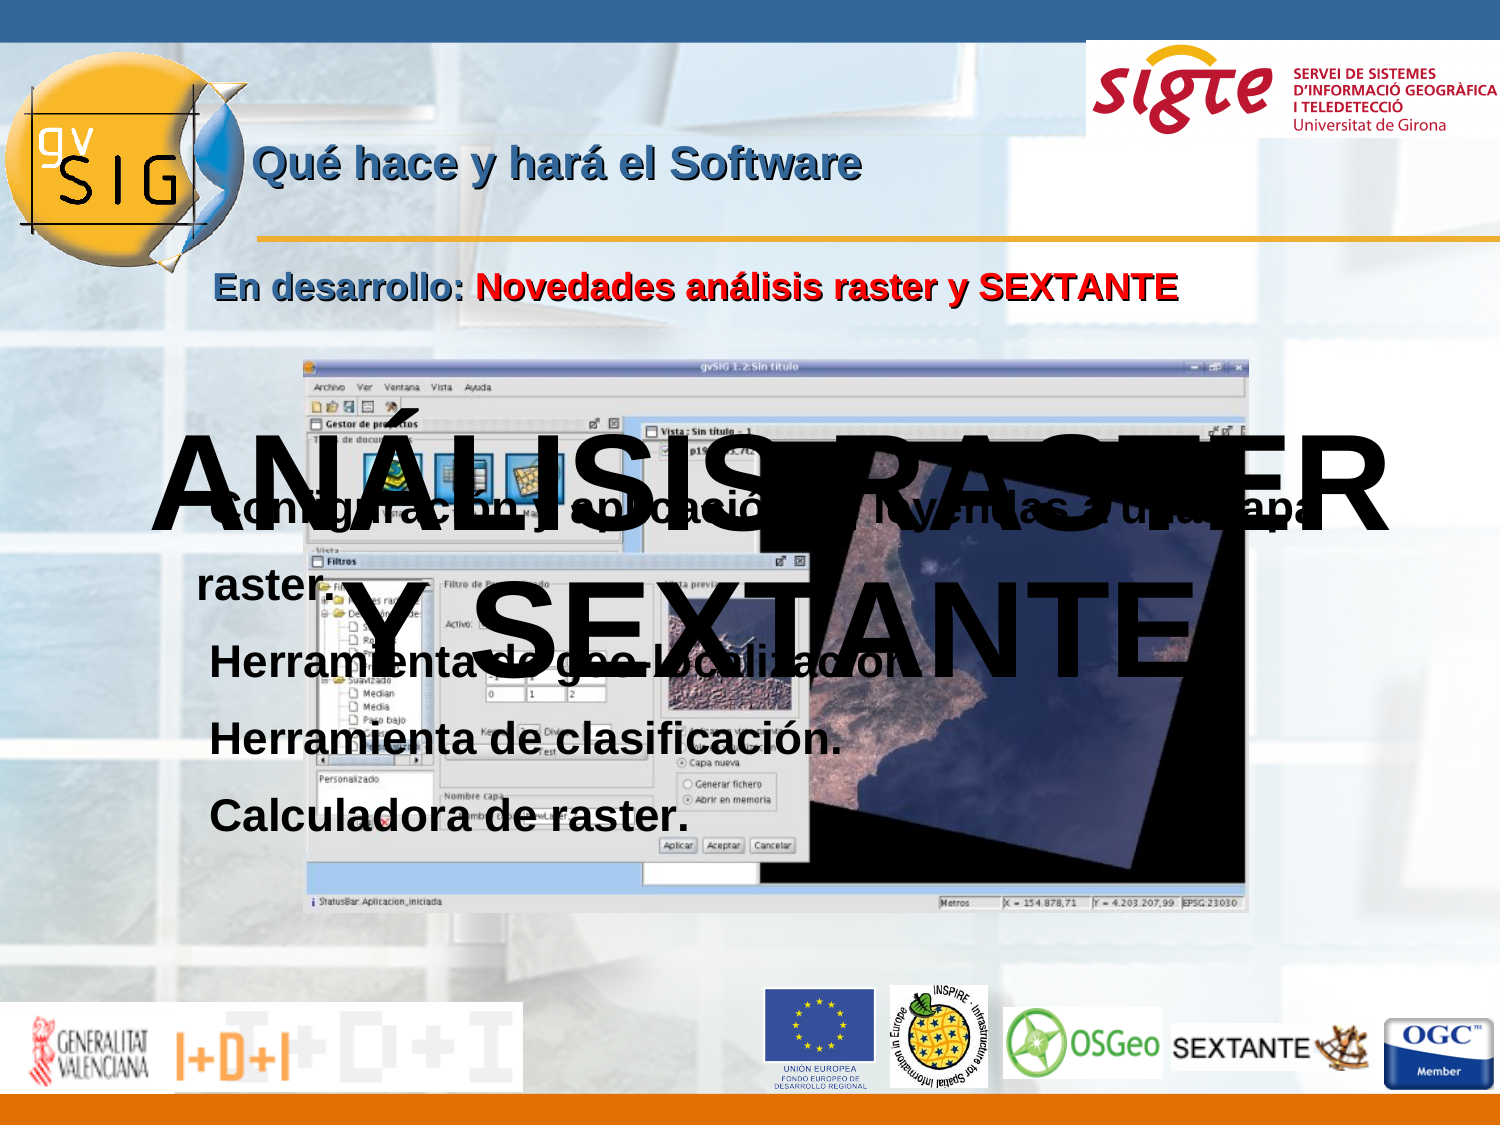

Qué hace y hará el Software
En desarrollo: Novedades análisis raster y SEXTANTE
ANÁLISIS RASTER Y SEXTANTE
 Configuración y aplicación de leyendas a una capa raster.
 Herramienta de geo-localización.
 Herramienta de clasificación.
 Calculadora de raster.